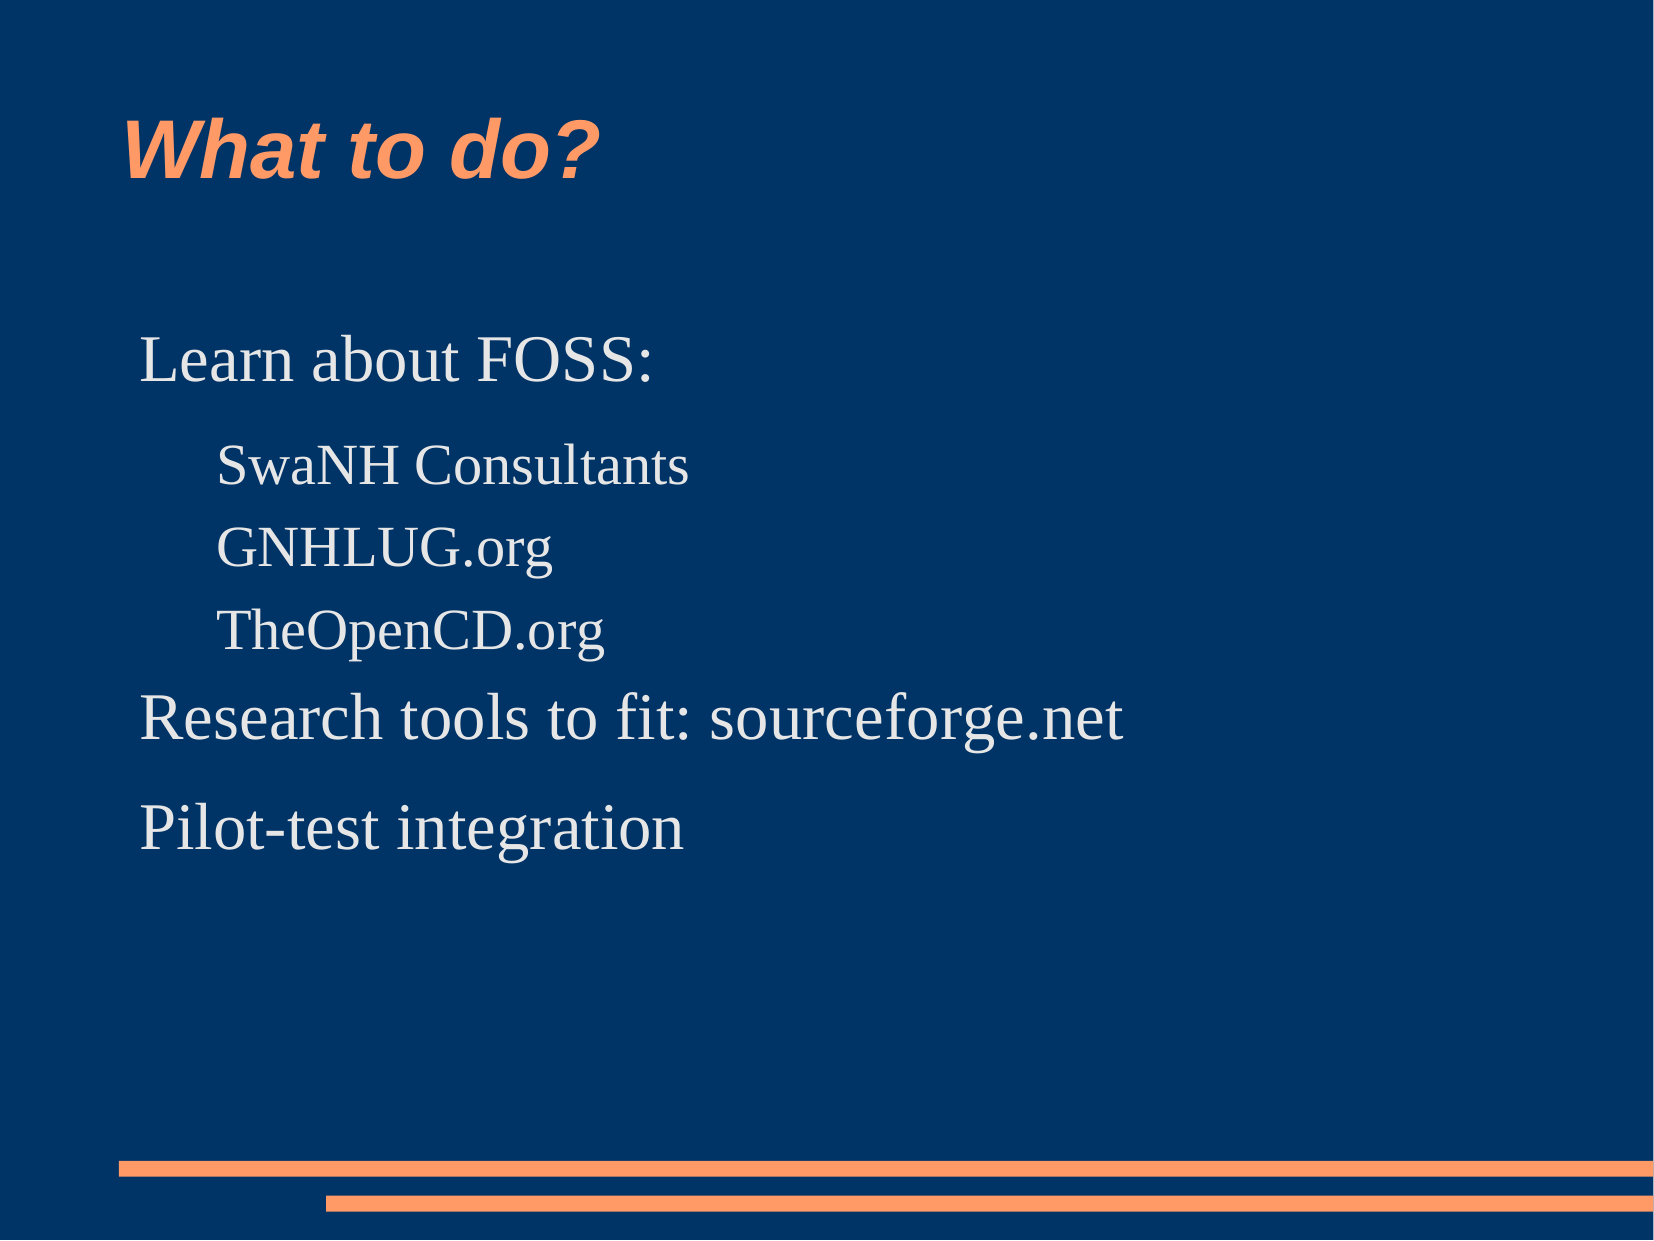

# What to do?
Learn about FOSS:
SwaNH Consultants
GNHLUG.org
TheOpenCD.org
Research tools to fit: sourceforge.net
Pilot-test integration